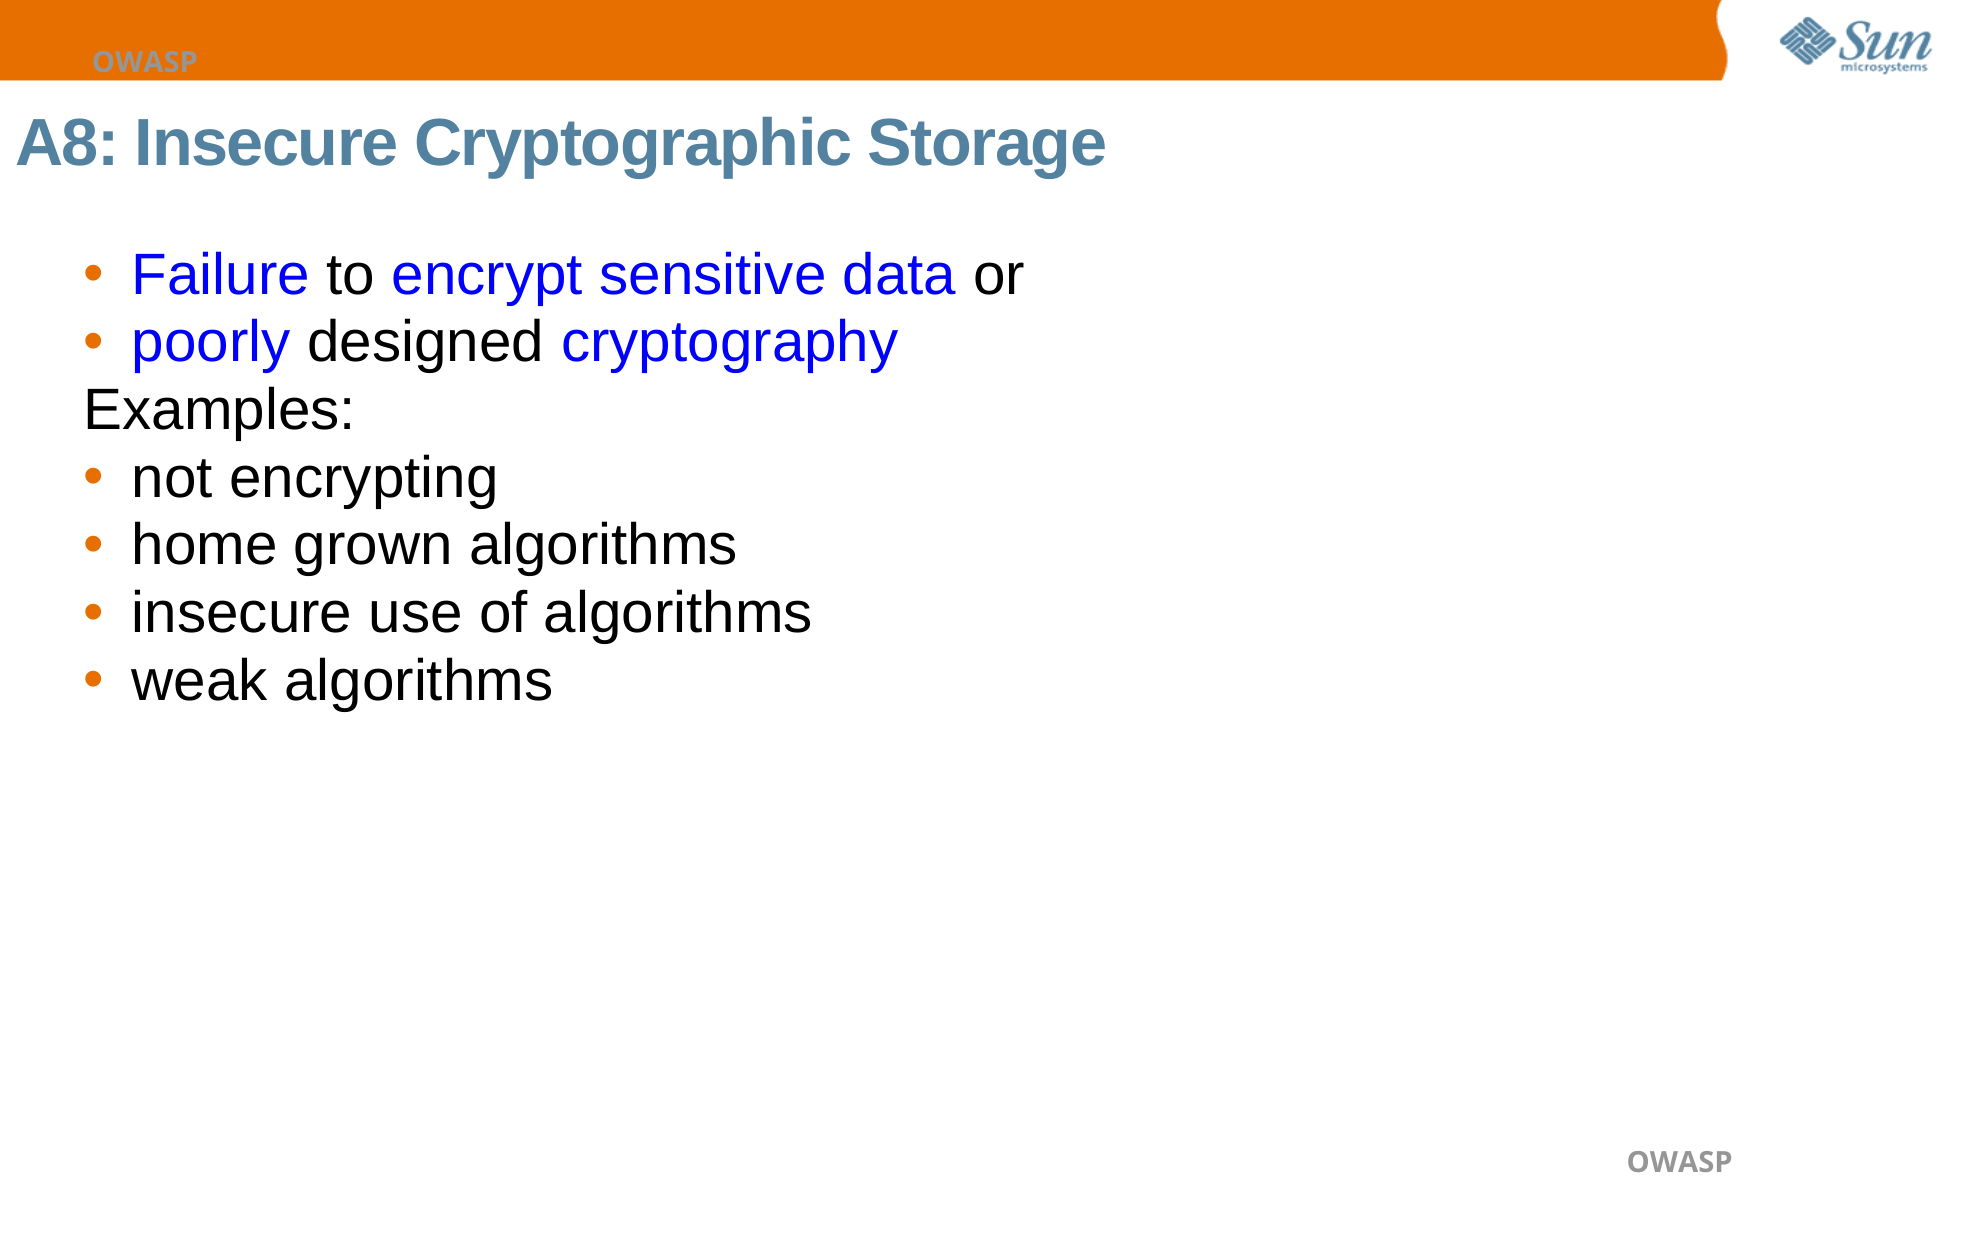

# A8: Insecure Cryptographic Storage
Failure to encrypt sensitive data or
poorly designed cryptography
Examples:
not encrypting
home grown algorithms
insecure use of algorithms
weak algorithms